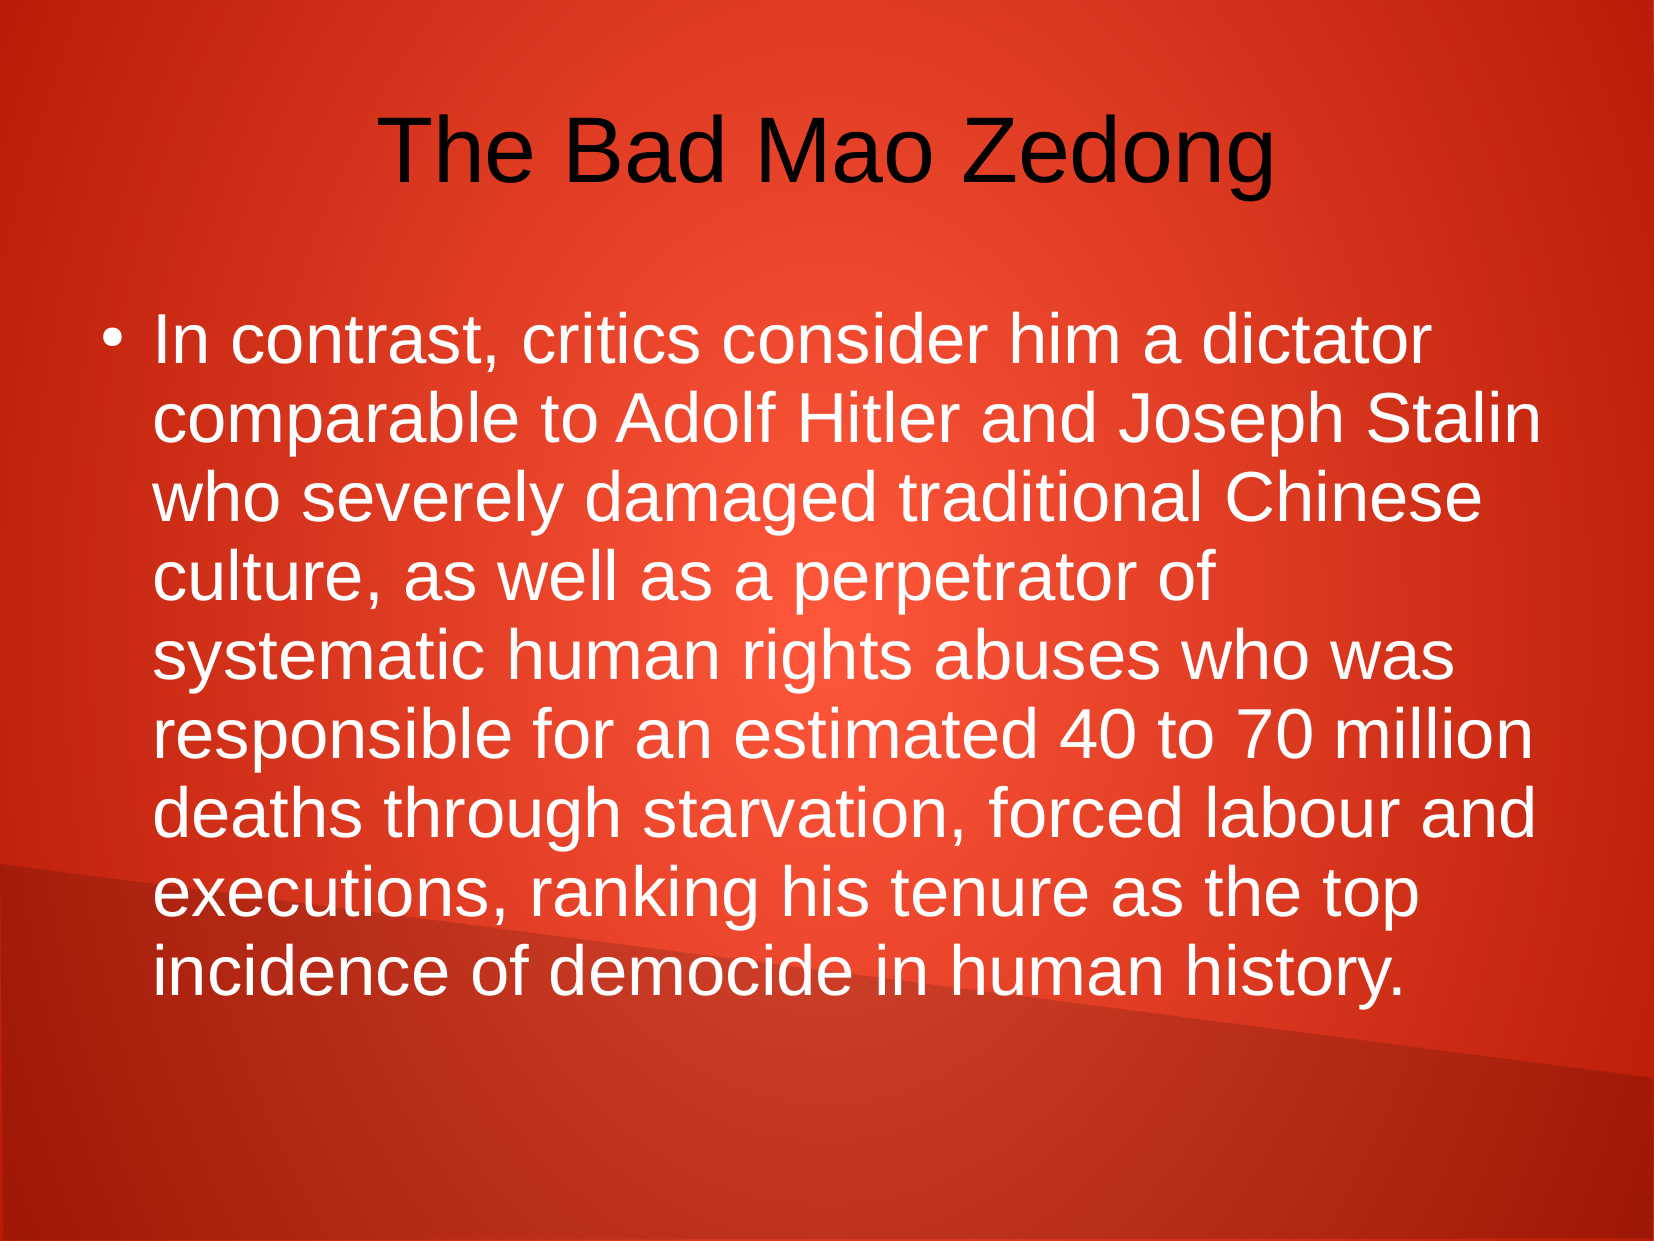

# The Bad Mao Zedong
In contrast, critics consider him a dictator comparable to Adolf Hitler and Joseph Stalin who severely damaged traditional Chinese culture, as well as a perpetrator of systematic human rights abuses who was responsible for an estimated 40 to 70 million deaths through starvation, forced labour and executions, ranking his tenure as the top incidence of democide in human history.